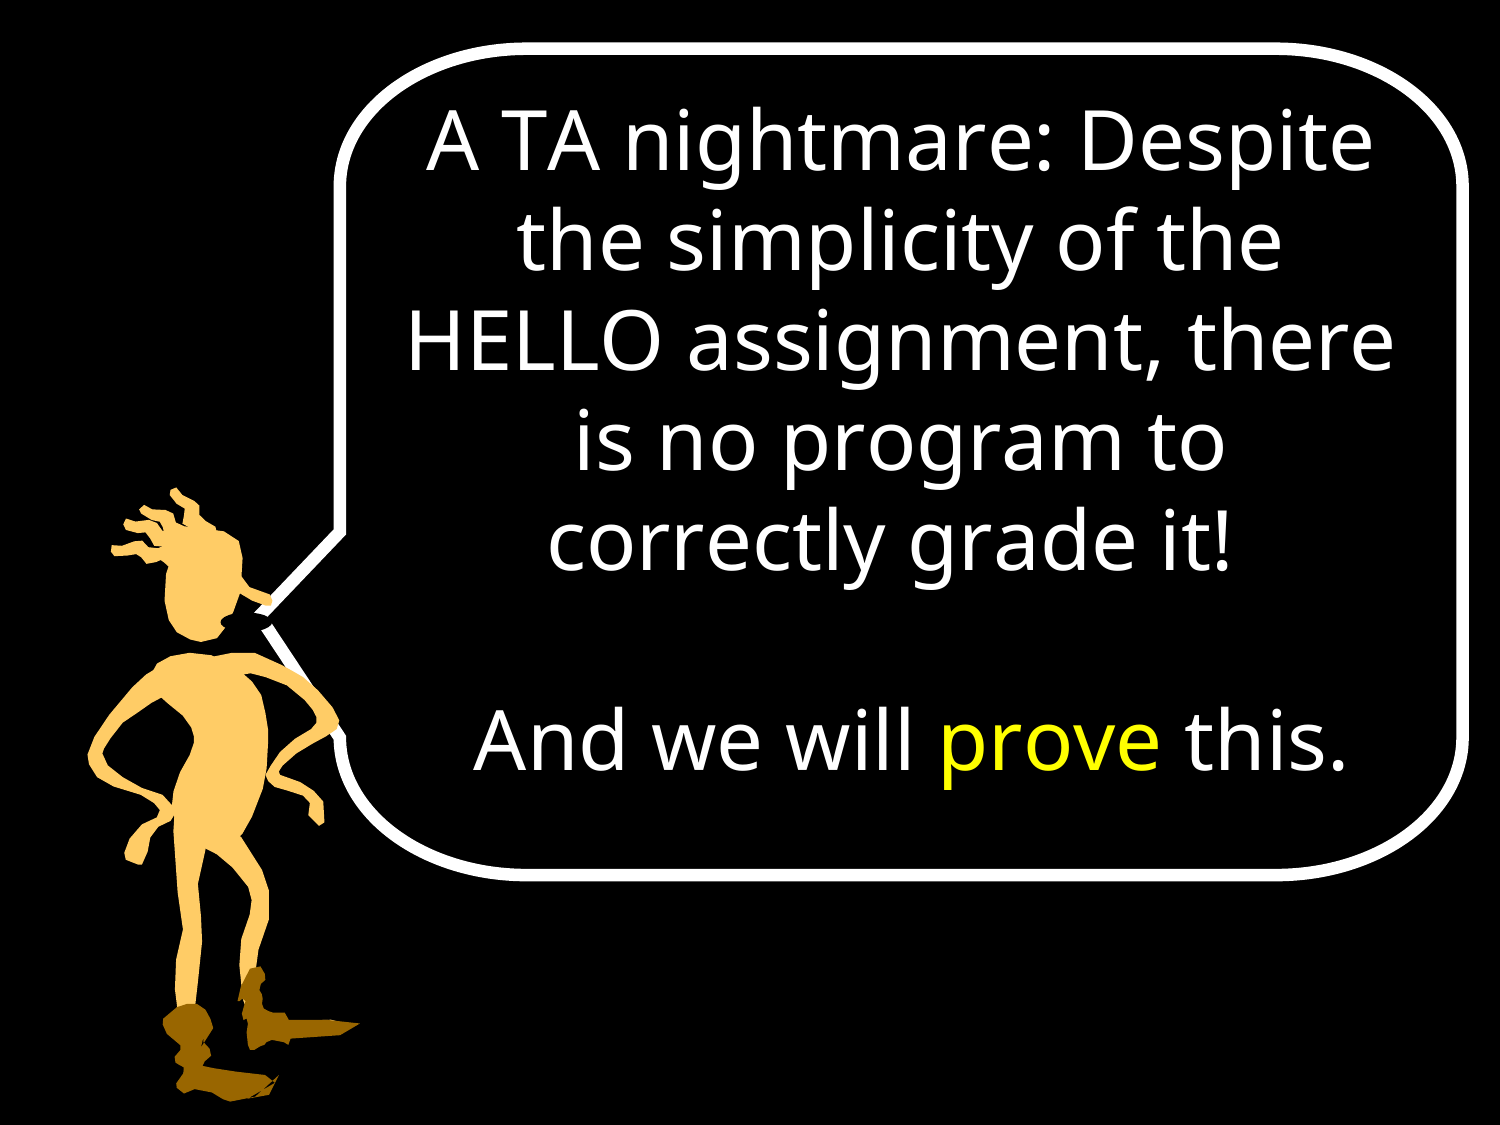

A TA nightmare: Despite the simplicity of the HELLO assignment, there is no program to correctly grade it!
 And we will prove this.